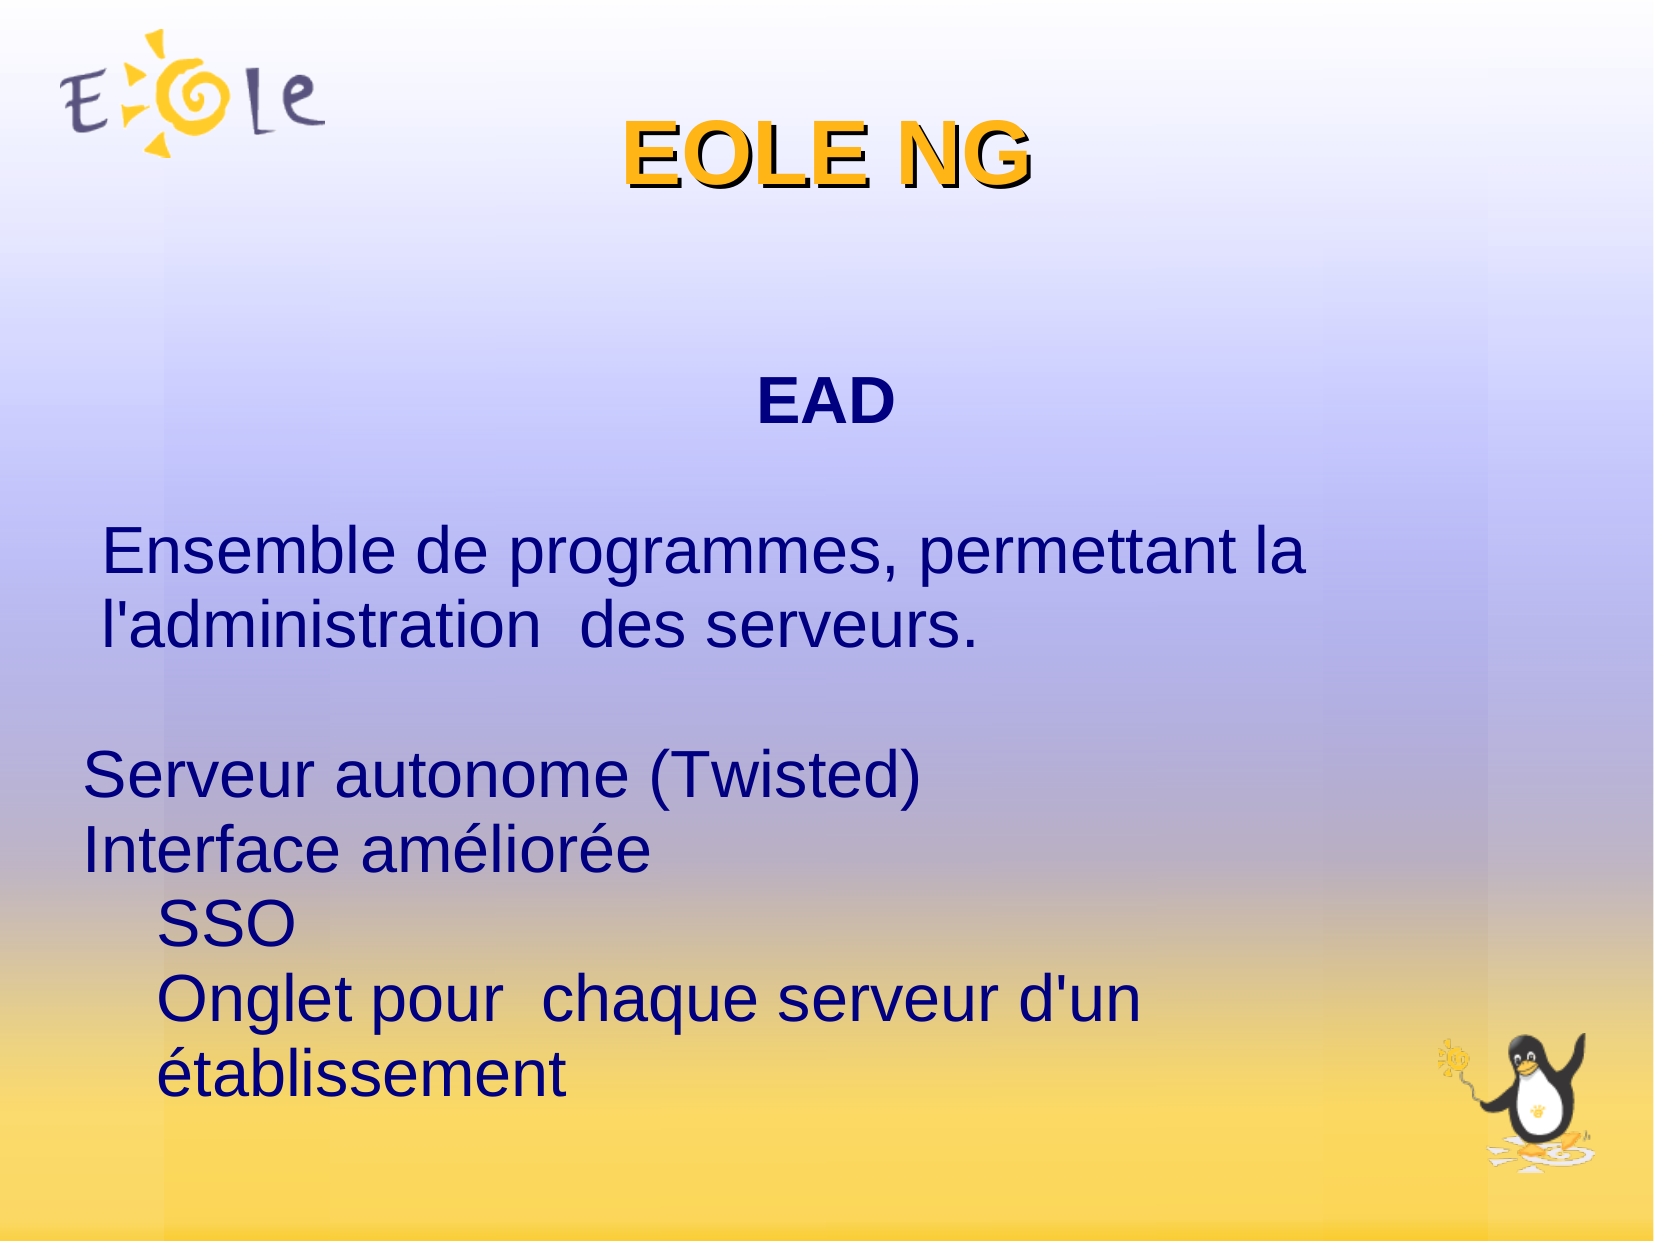

# EOLE NG
EAD
 Ensemble de programmes, permettant la
 l'administration des serveurs.
Serveur autonome (Twisted)
Interface améliorée
 SSO
	Onglet pour chaque serveur d'un
 établissement